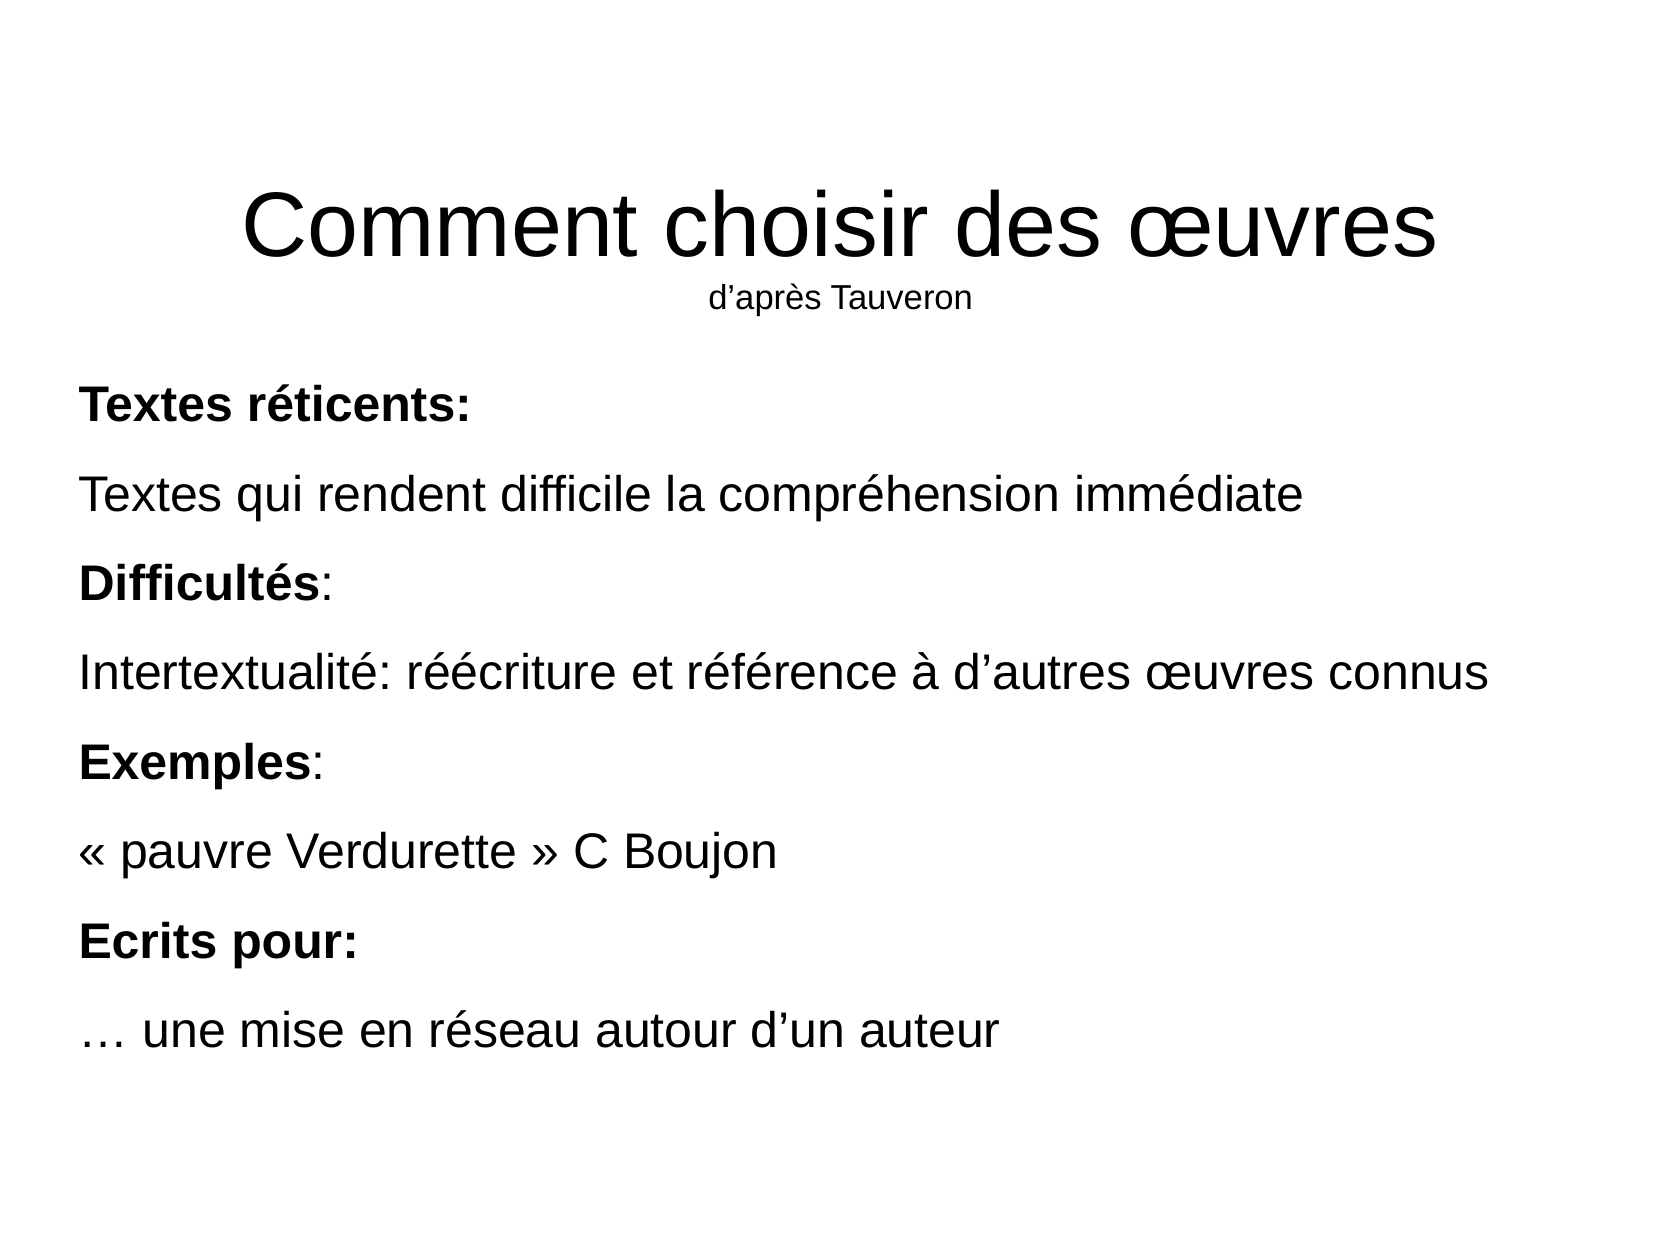

# Comment choisir des œuvres d’après Tauveron
Textes réticents:
Textes qui rendent difficile la compréhension immédiate
Difficultés:
Intertextualité: réécriture et référence à d’autres œuvres connus
Exemples:
« pauvre Verdurette » C Boujon
Ecrits pour:
… une mise en réseau autour d’un auteur